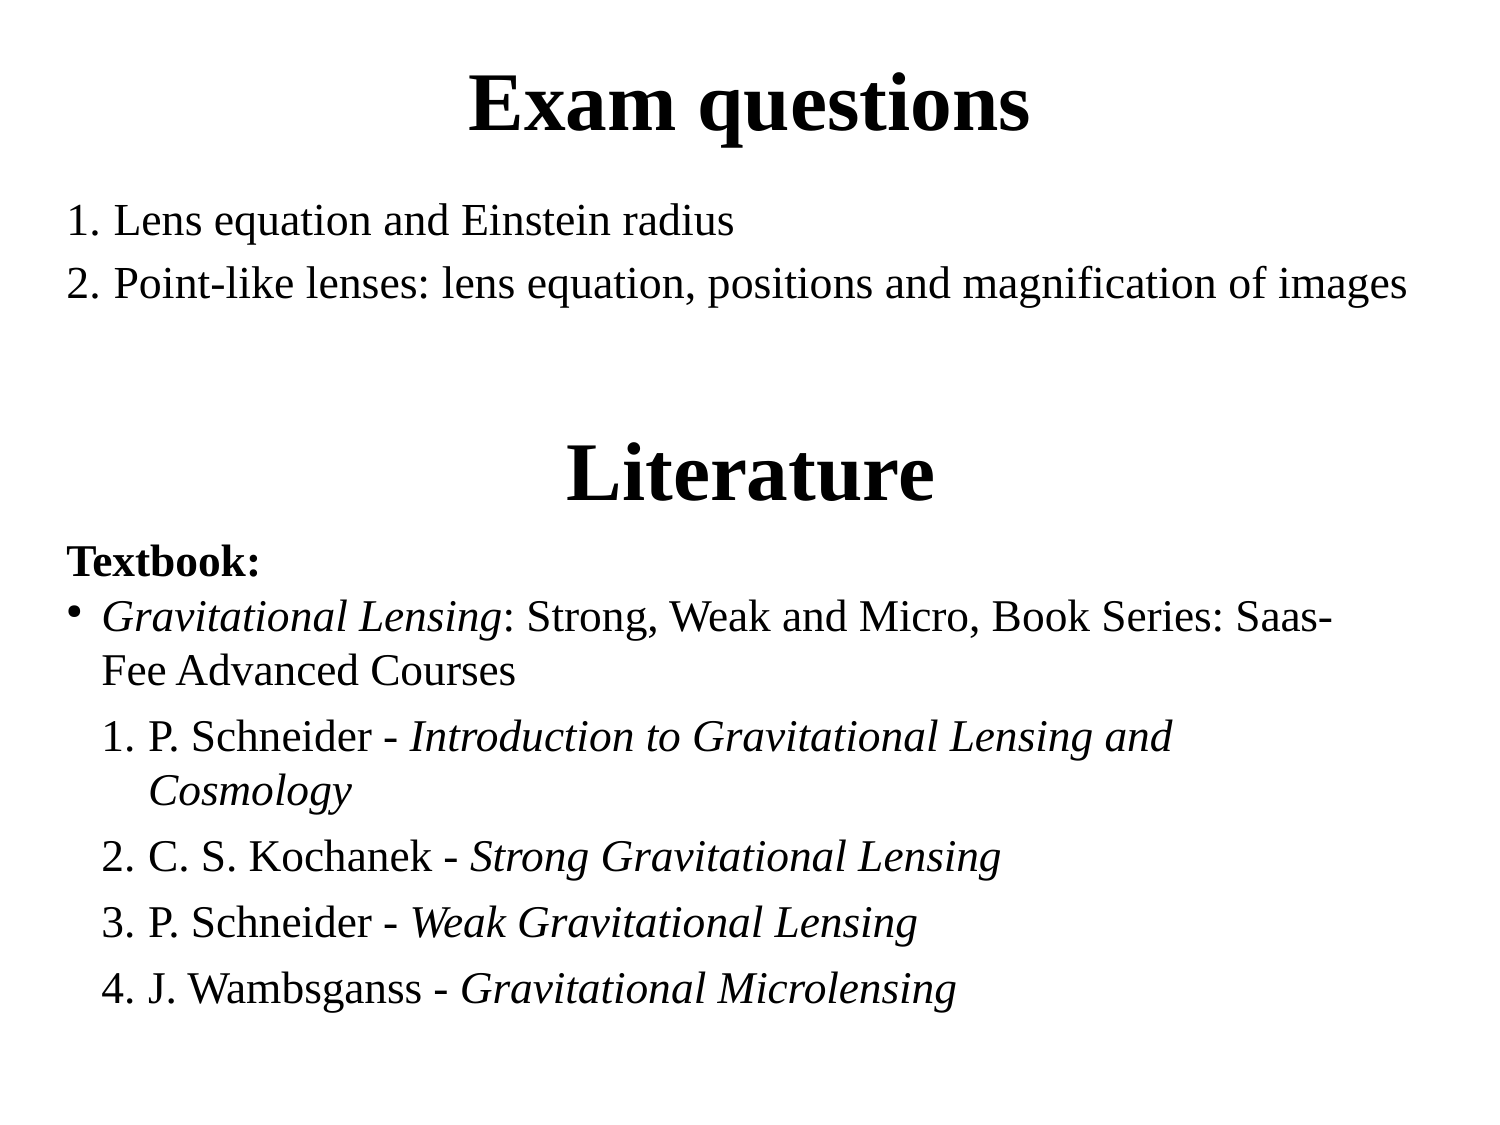

# Exam questions
Lens equation and Einstein radius
Point-like lenses: lens equation, positions and magnification of images
Literature
Textbook:
Gravitational Lensing: Strong, Weak and Micro, Book Series: Saas-Fee Advanced Courses
P. Schneider - Introduction to Gravitational Lensing and Cosmology
C. S. Kochanek - Strong Gravitational Lensing
P. Schneider - Weak Gravitational Lensing
J. Wambsganss - Gravitational Microlensing